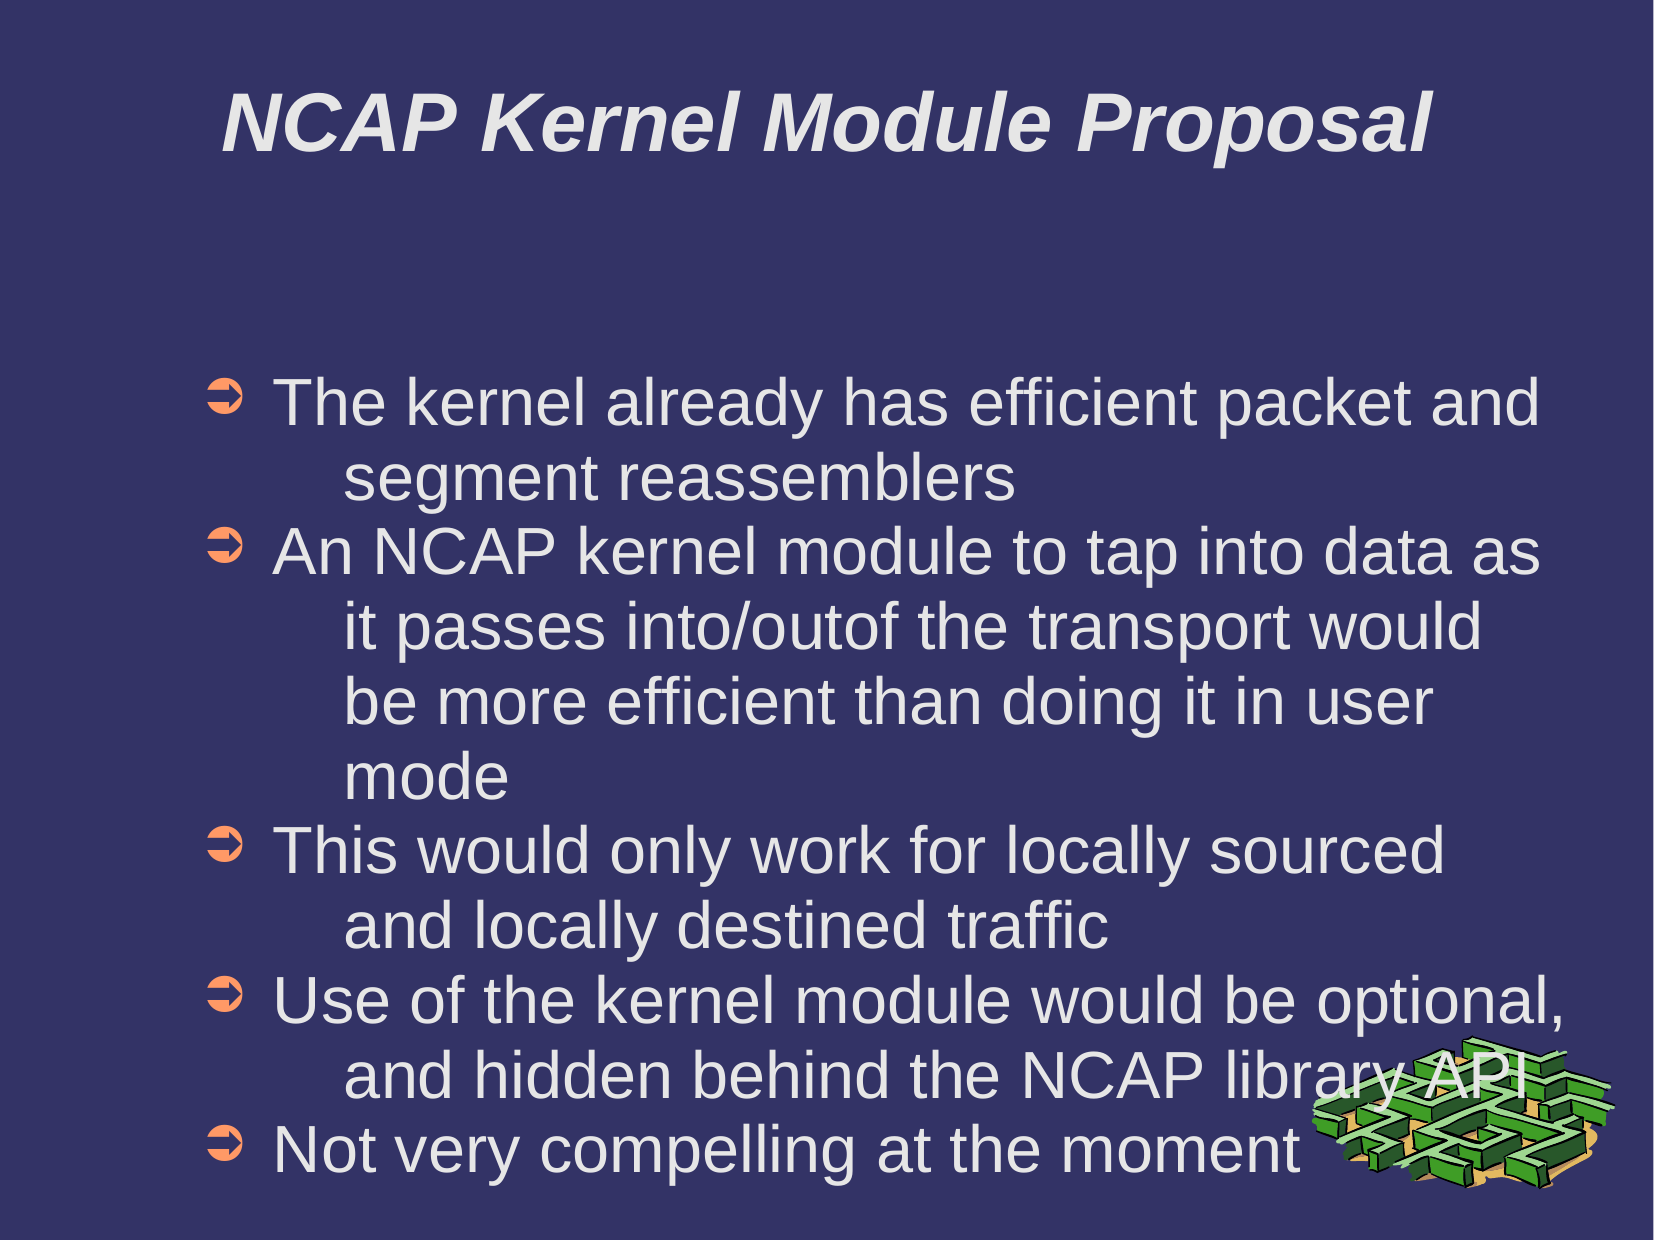

# NCAP Kernel Module Proposal
The kernel already has efficient packet and segment reassemblers
An NCAP kernel module to tap into data as it passes into/outof the transport would be more efficient than doing it in user mode
This would only work for locally sourced and locally destined traffic
Use of the kernel module would be optional, and hidden behind the NCAP library API
Not very compelling at the moment